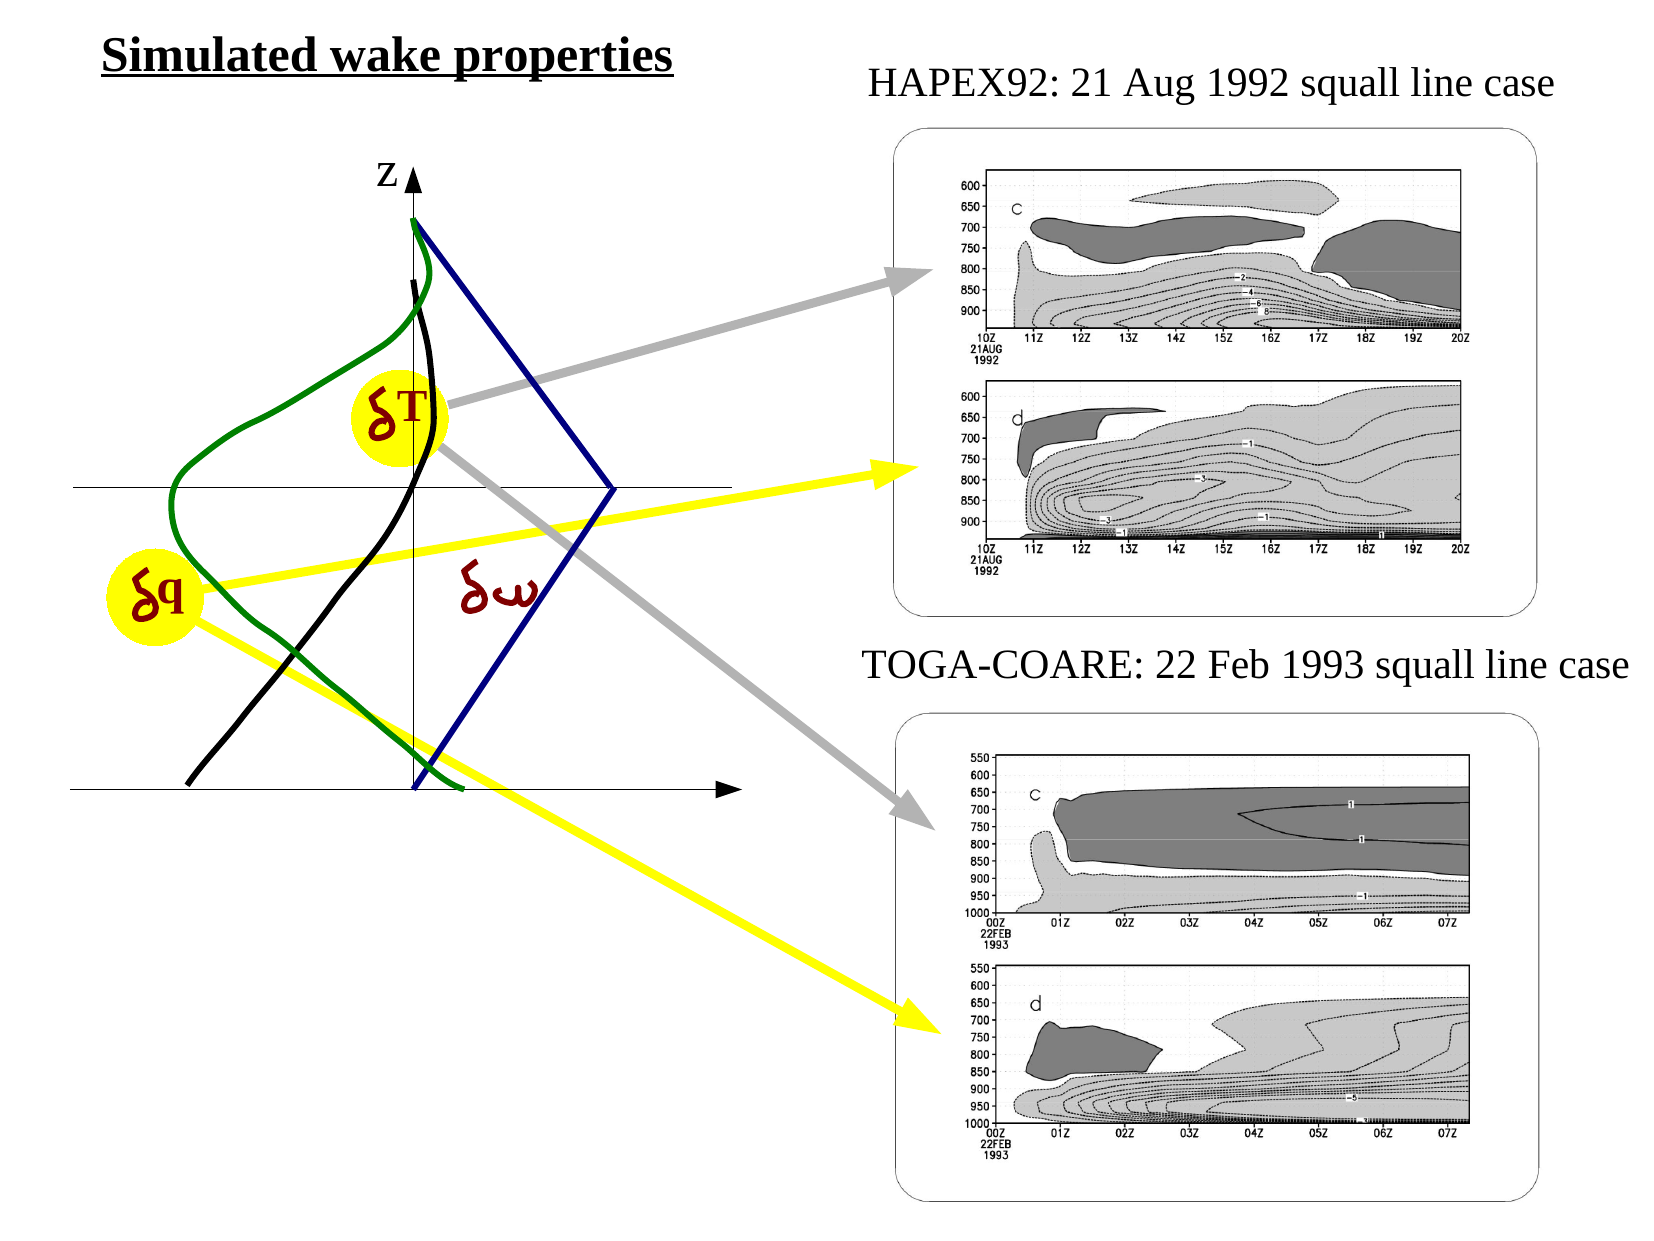

Simulated wake properties
HAPEX92: 21 Aug 1992 squall line case
z
T
q
TOGA-COARE: 22 Feb 1993 squall line case